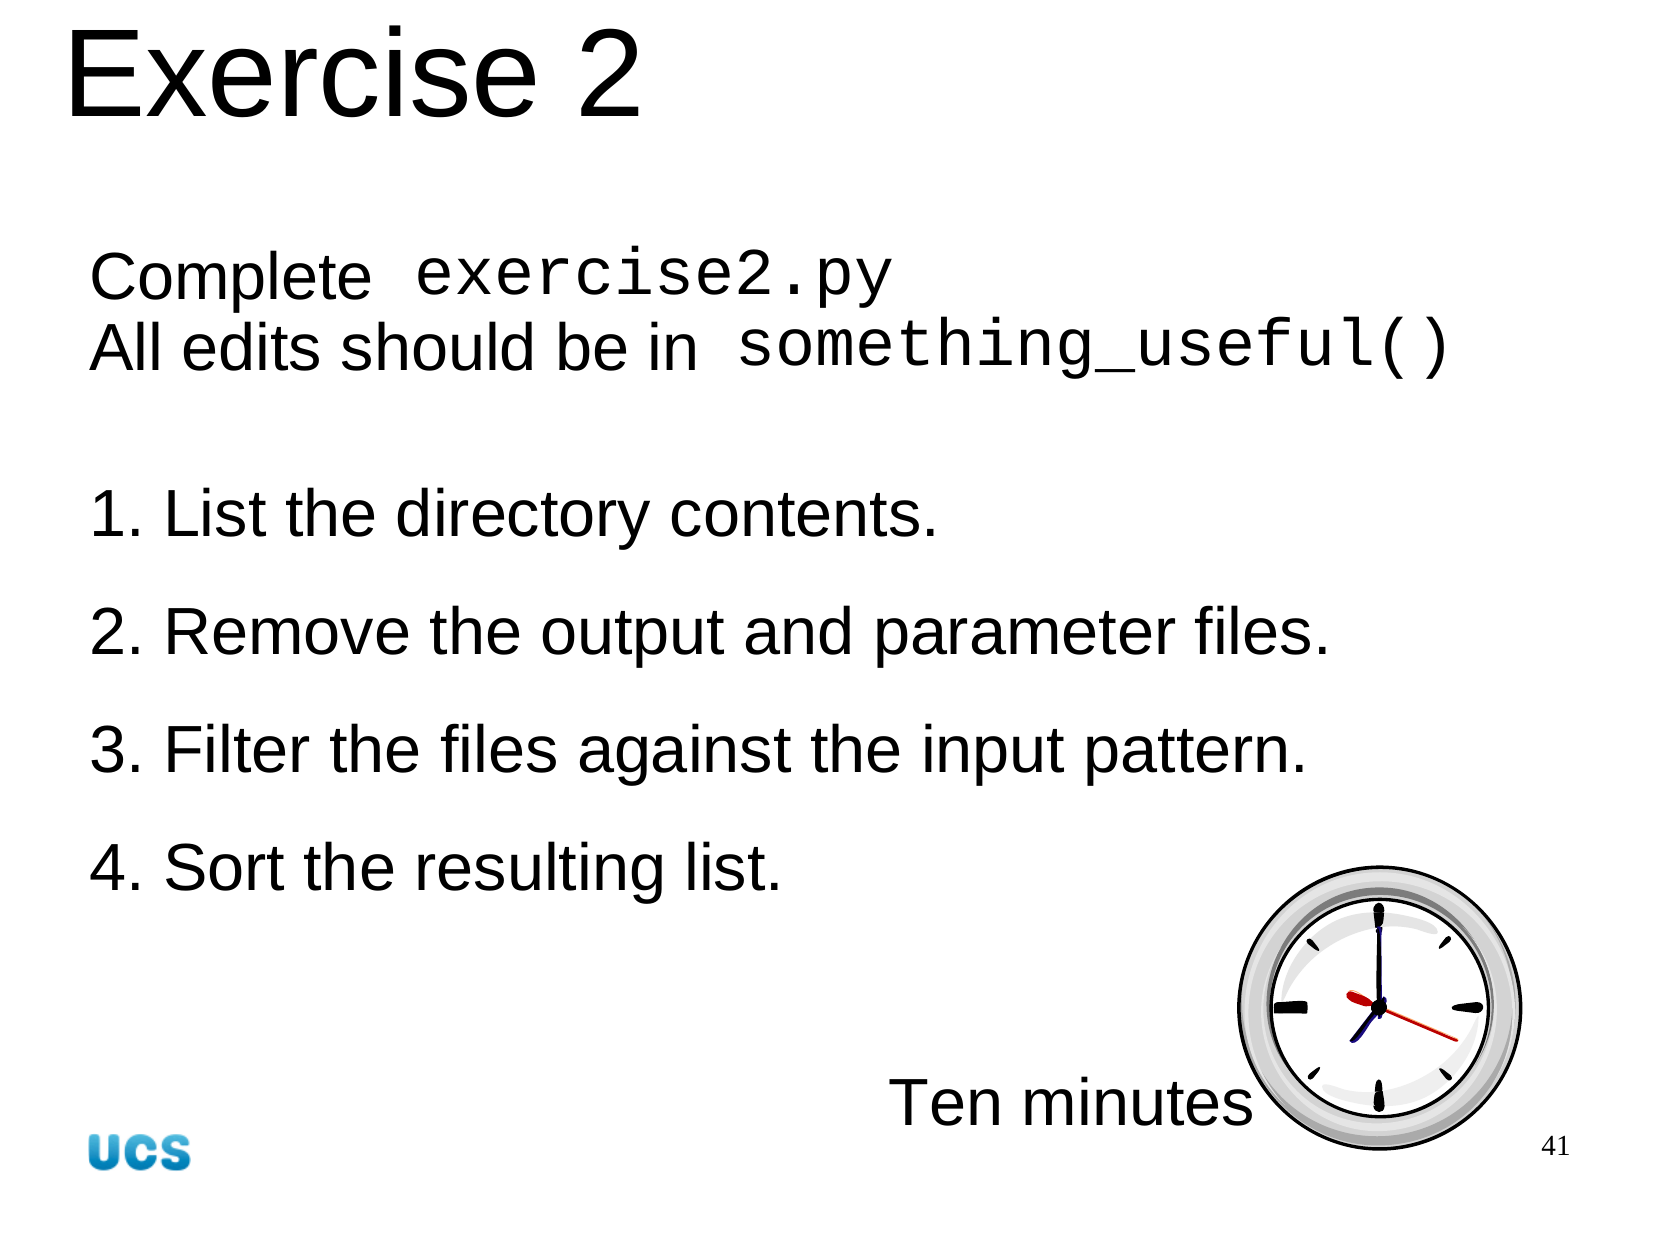

Exercise 2
Complete
exercise2.py
All edits should be in
something_useful()
1.	List the directory contents.
2.	Remove the output and parameter files.
3.	Filter the files against the input pattern.
4.	Sort the resulting list.
Ten minutes
41